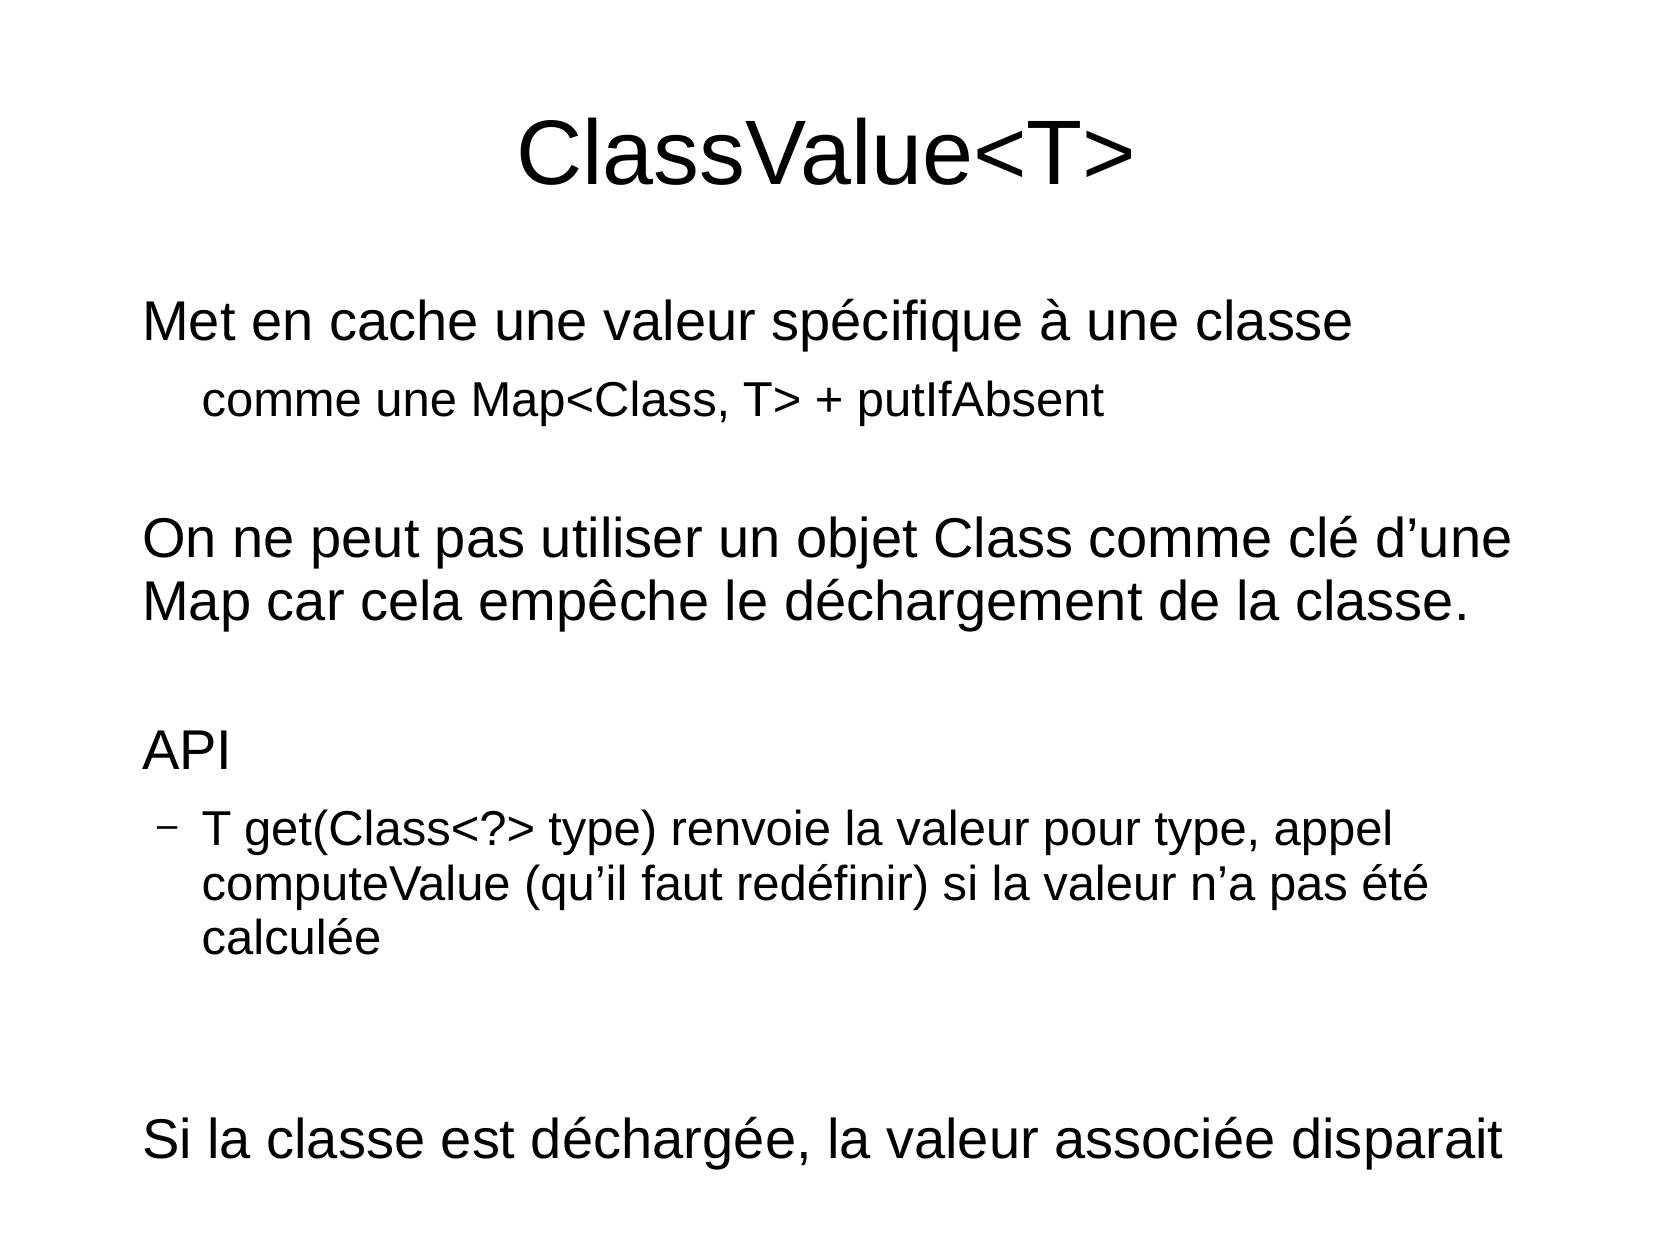

# ClassValue<T>
Met en cache une valeur spécifique à une classe
comme une Map<Class, T> + putIfAbsent
On ne peut pas utiliser un objet Class comme clé d’une Map car cela empêche le déchargement de la classe.
API
T get(Class<?> type) renvoie la valeur pour type, appel computeValue (qu’il faut redéfinir) si la valeur n’a pas été calculée
Si la classe est déchargée, la valeur associée disparait